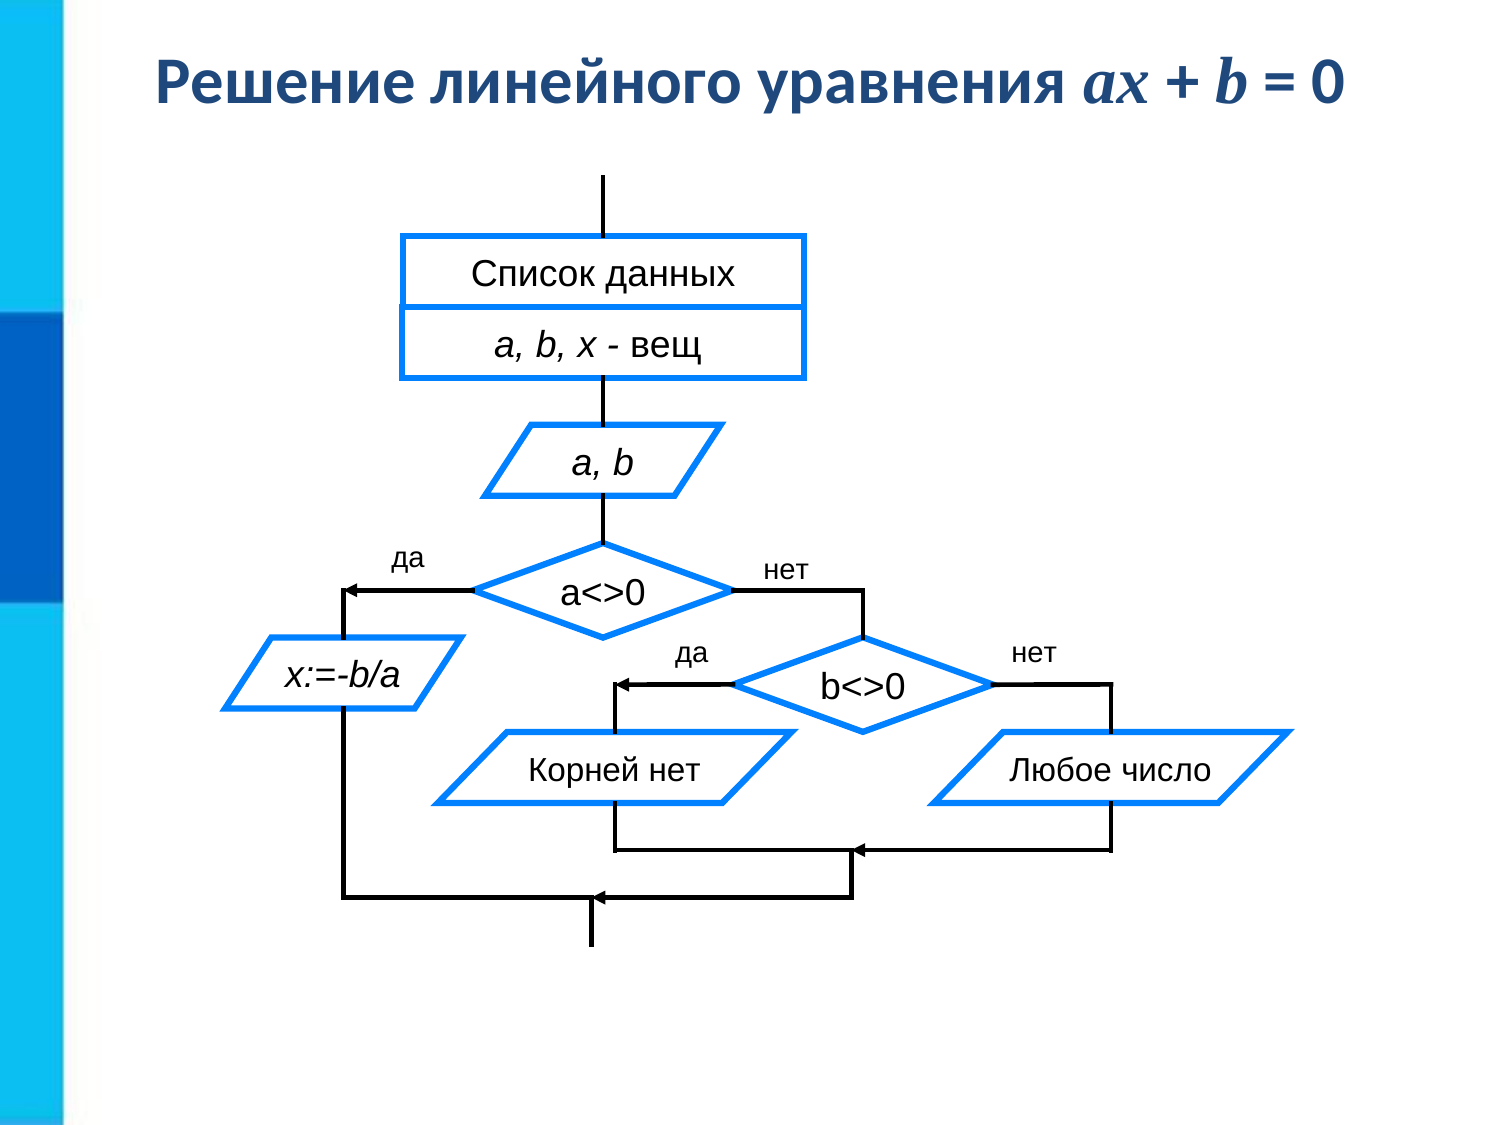

Решение линейного уравнения ax + b = 0
Список данных
a, b, x - вещ
a, b
да
a<>0
нет
да
нет
b<>0
x:=-b/a
Любое число
Корней нет